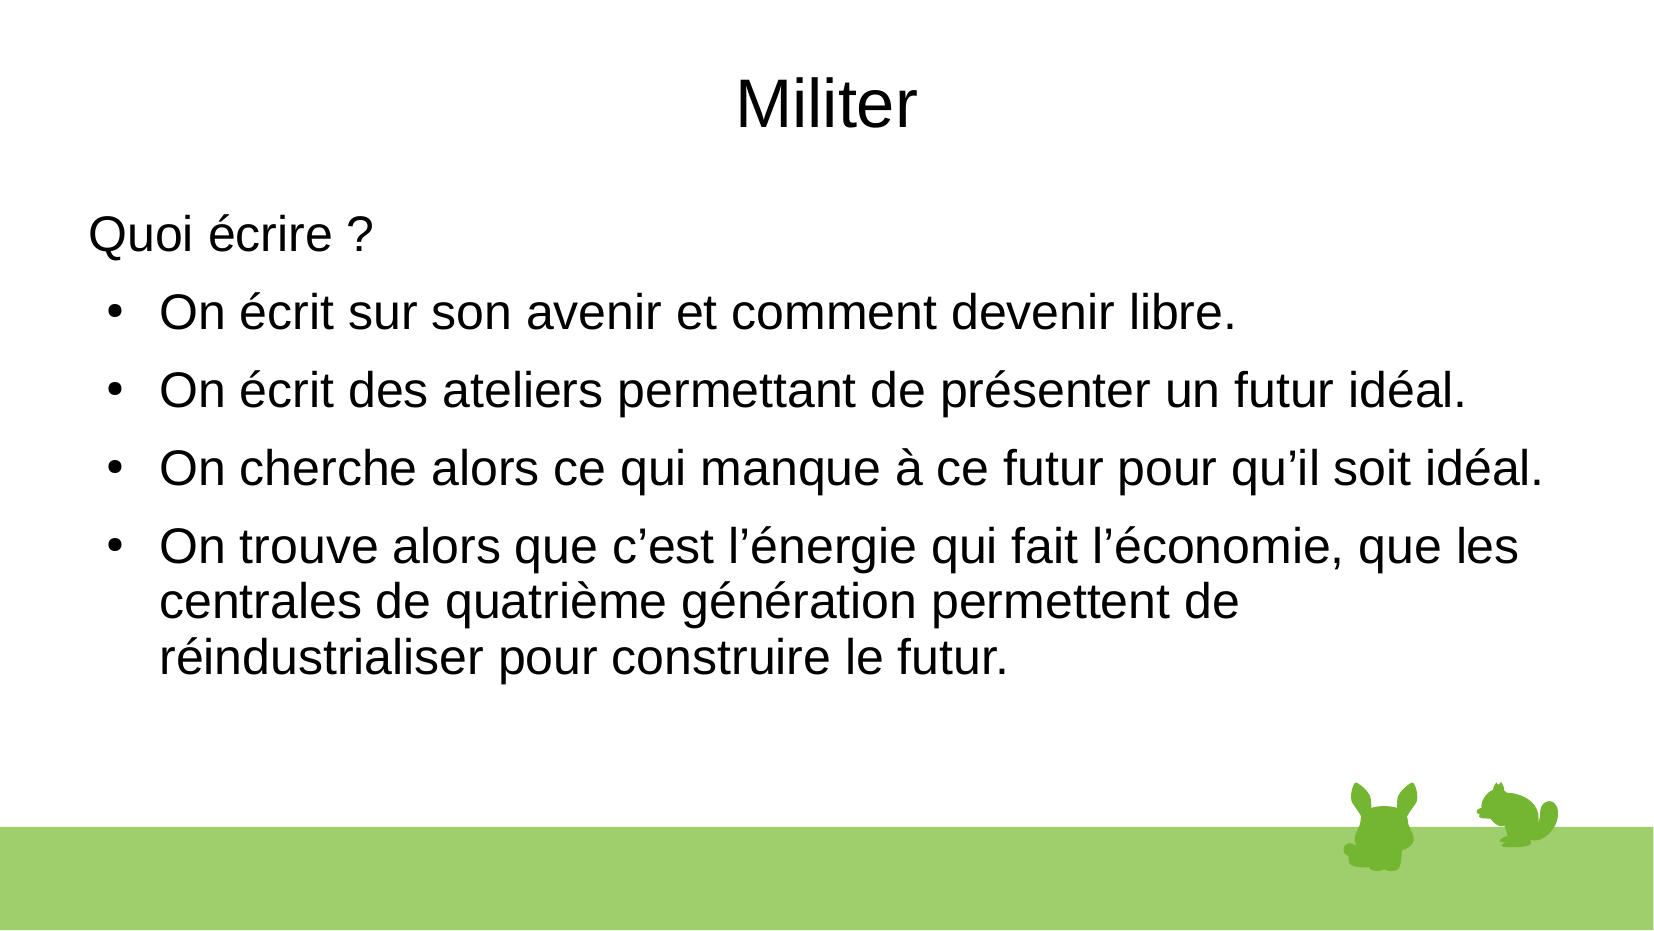

# Militer
Quoi écrire ?
On écrit sur son avenir et comment devenir libre.
On écrit des ateliers permettant de présenter un futur idéal.
On cherche alors ce qui manque à ce futur pour qu’il soit idéal.
On trouve alors que c’est l’énergie qui fait l’économie, que les centrales de quatrième génération permettent de réindustrialiser pour construire le futur.